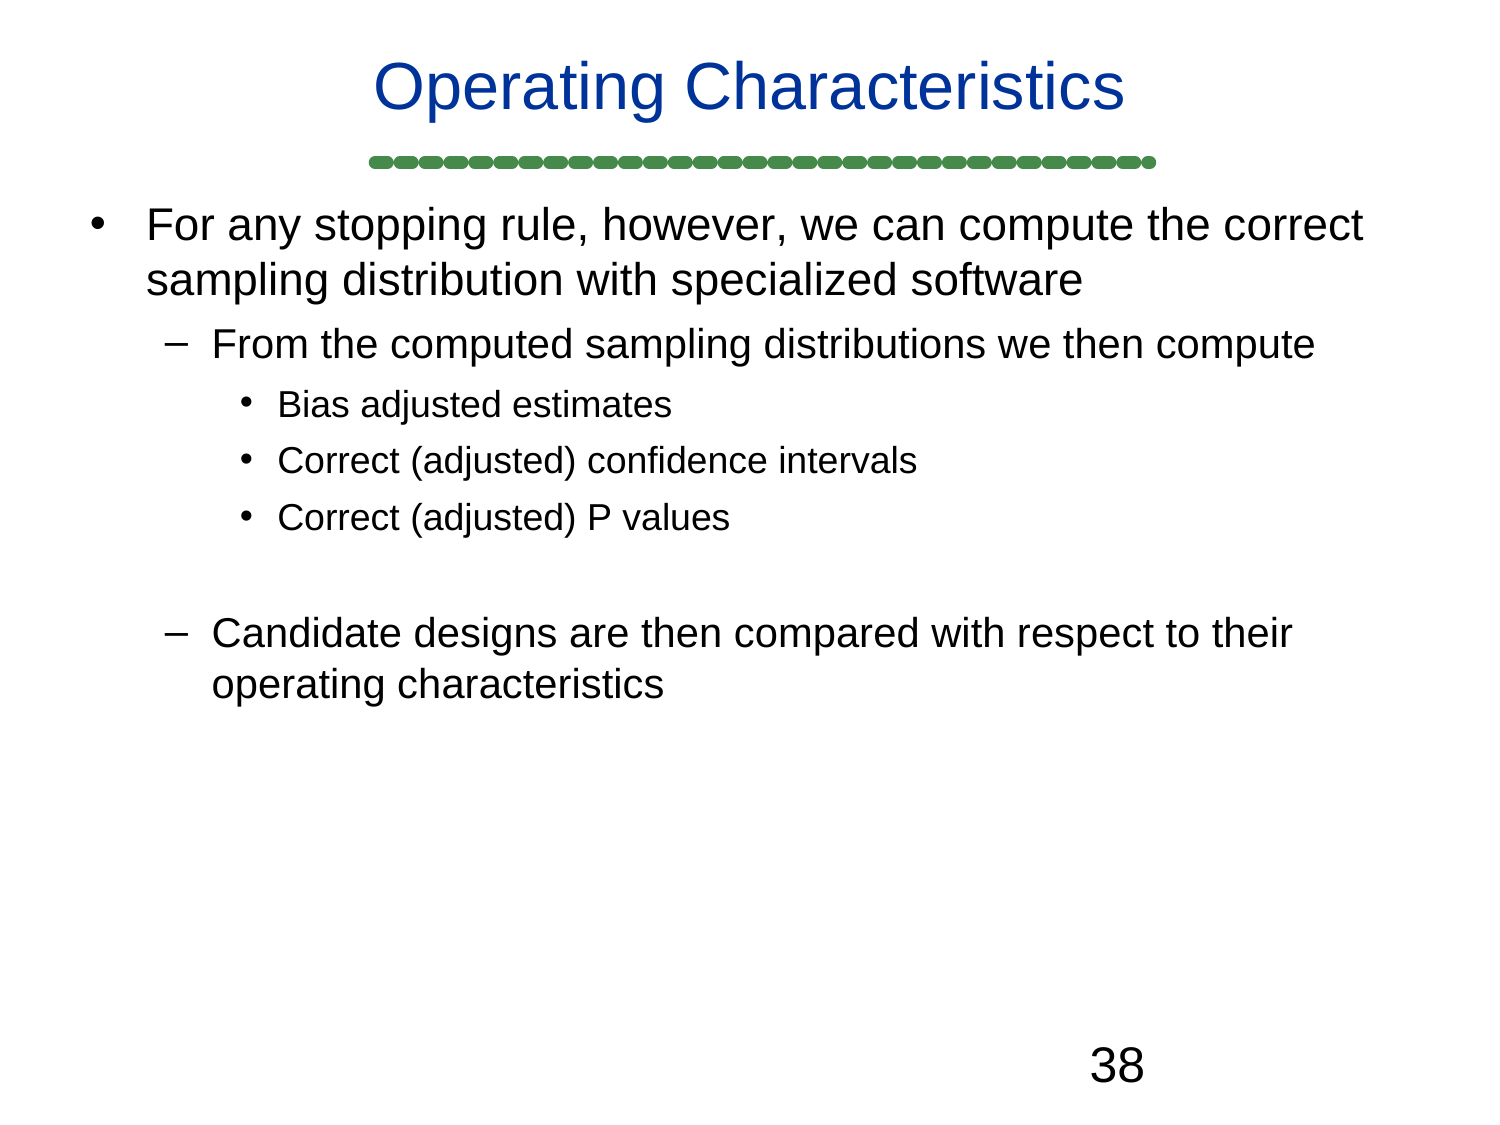

# Operating Characteristics
For any stopping rule, however, we can compute the correct sampling distribution with specialized software
From the computed sampling distributions we then compute
Bias adjusted estimates
Correct (adjusted) confidence intervals
Correct (adjusted) P values
Candidate designs are then compared with respect to their operating characteristics
38